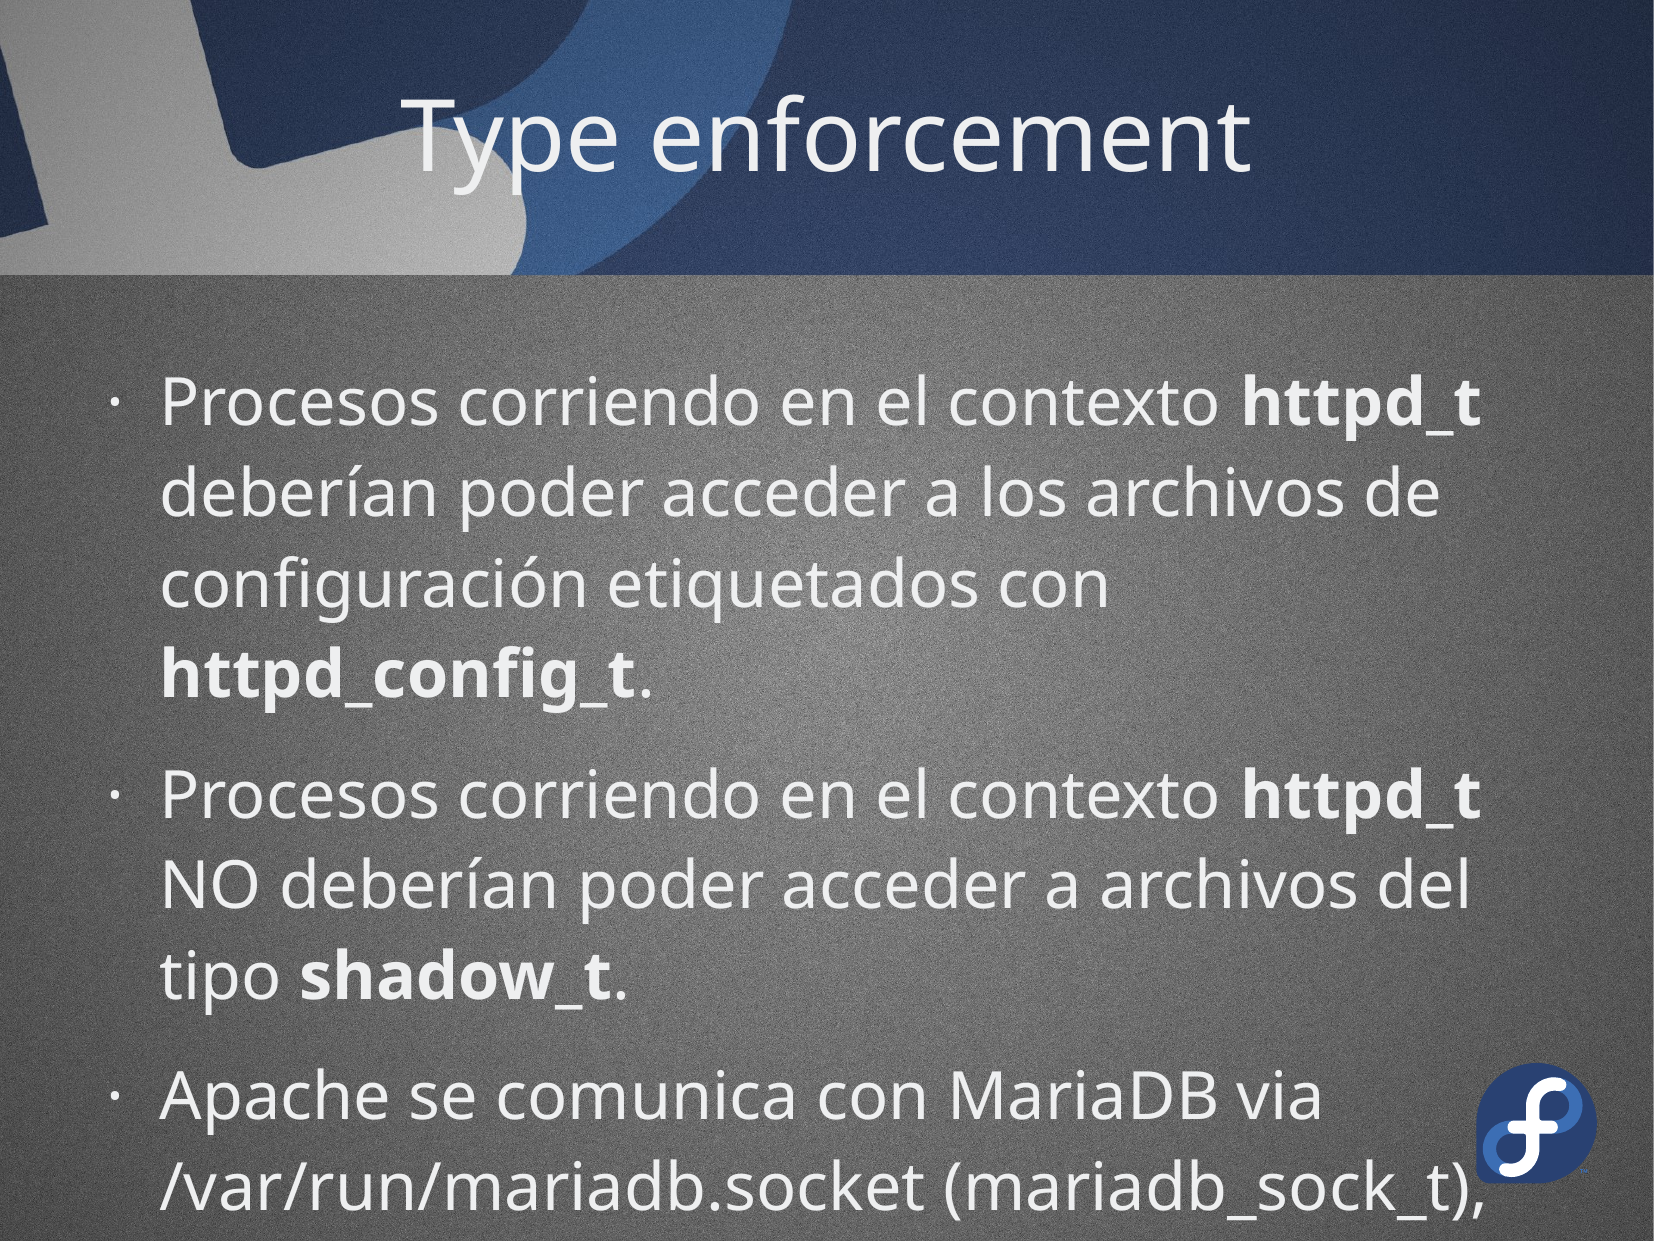

# Type enforcement
Procesos corriendo en el contexto httpd_t deberían poder acceder a los archivos de configuración etiquetados con httpd_config_t.
Procesos corriendo en el contexto httpd_t NO deberían poder acceder a archivos del tipo shadow_t.
Apache se comunica con MariaDB via /var/run/mariadb.socket (mariadb_sock_t), no puede hacerlo directamente con la DB (mariadb_db_t), aunque sea root.